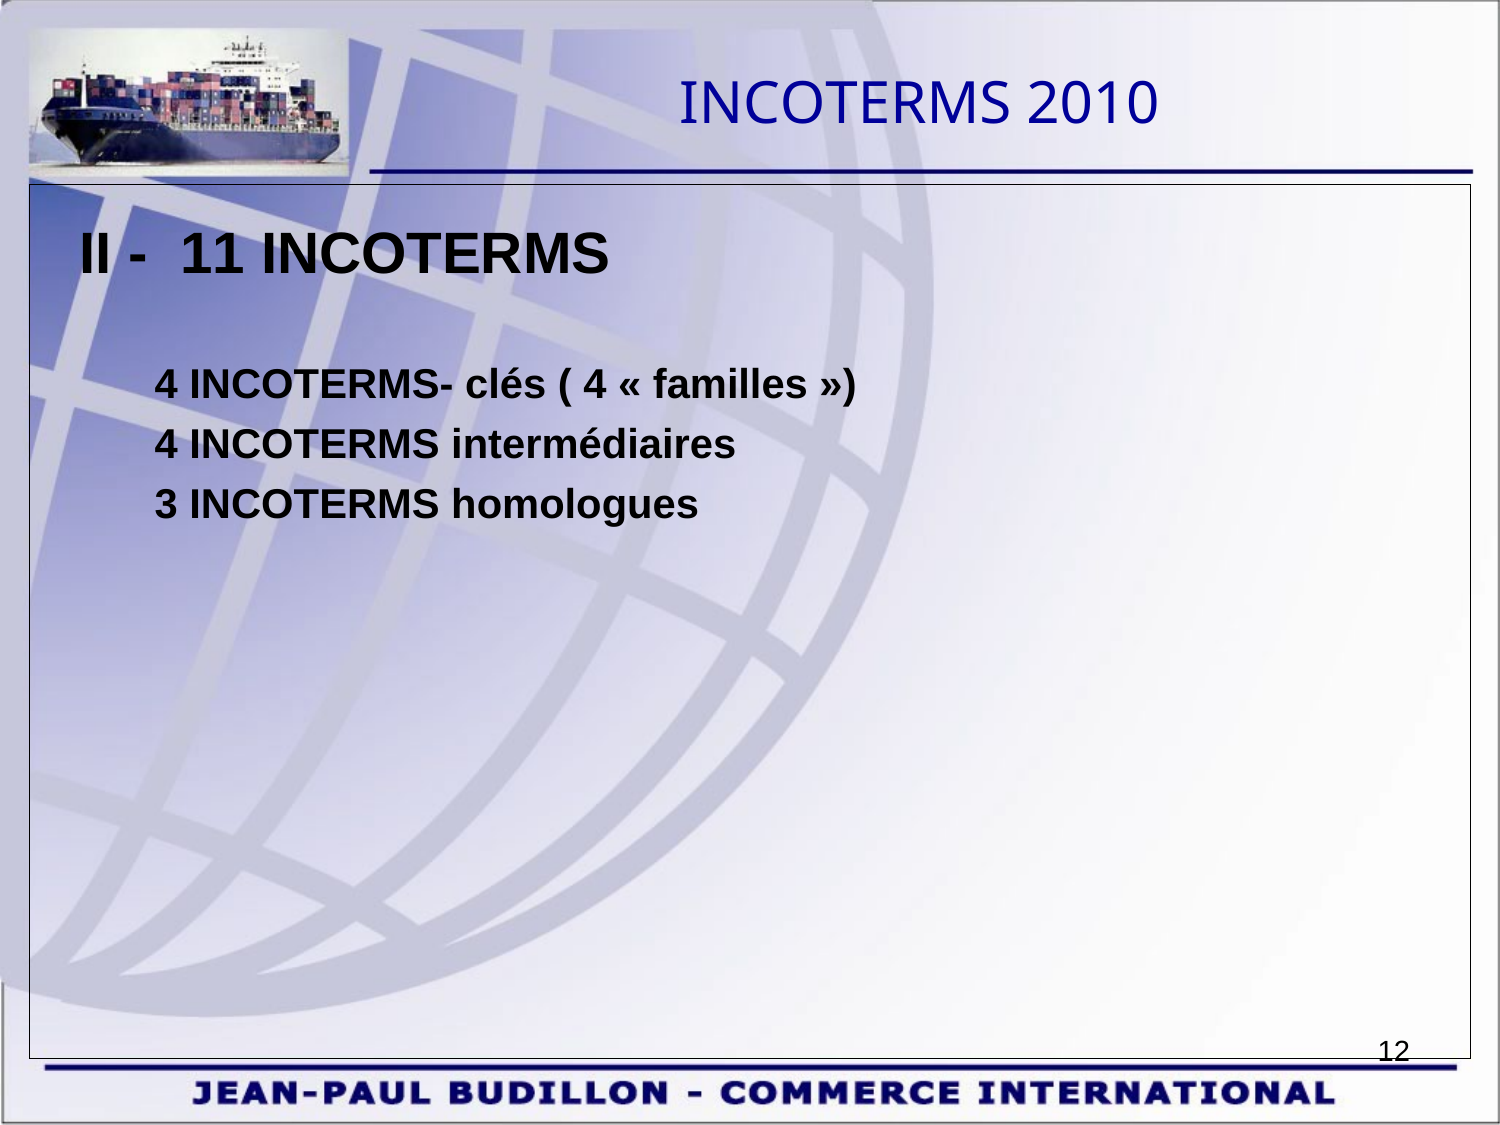

# INCOTERMS 2010
II - 11 INCOTERMS
4 INCOTERMS- clés ( 4 « familles »)
4 INCOTERMS intermédiaires
3 INCOTERMS homologues
12